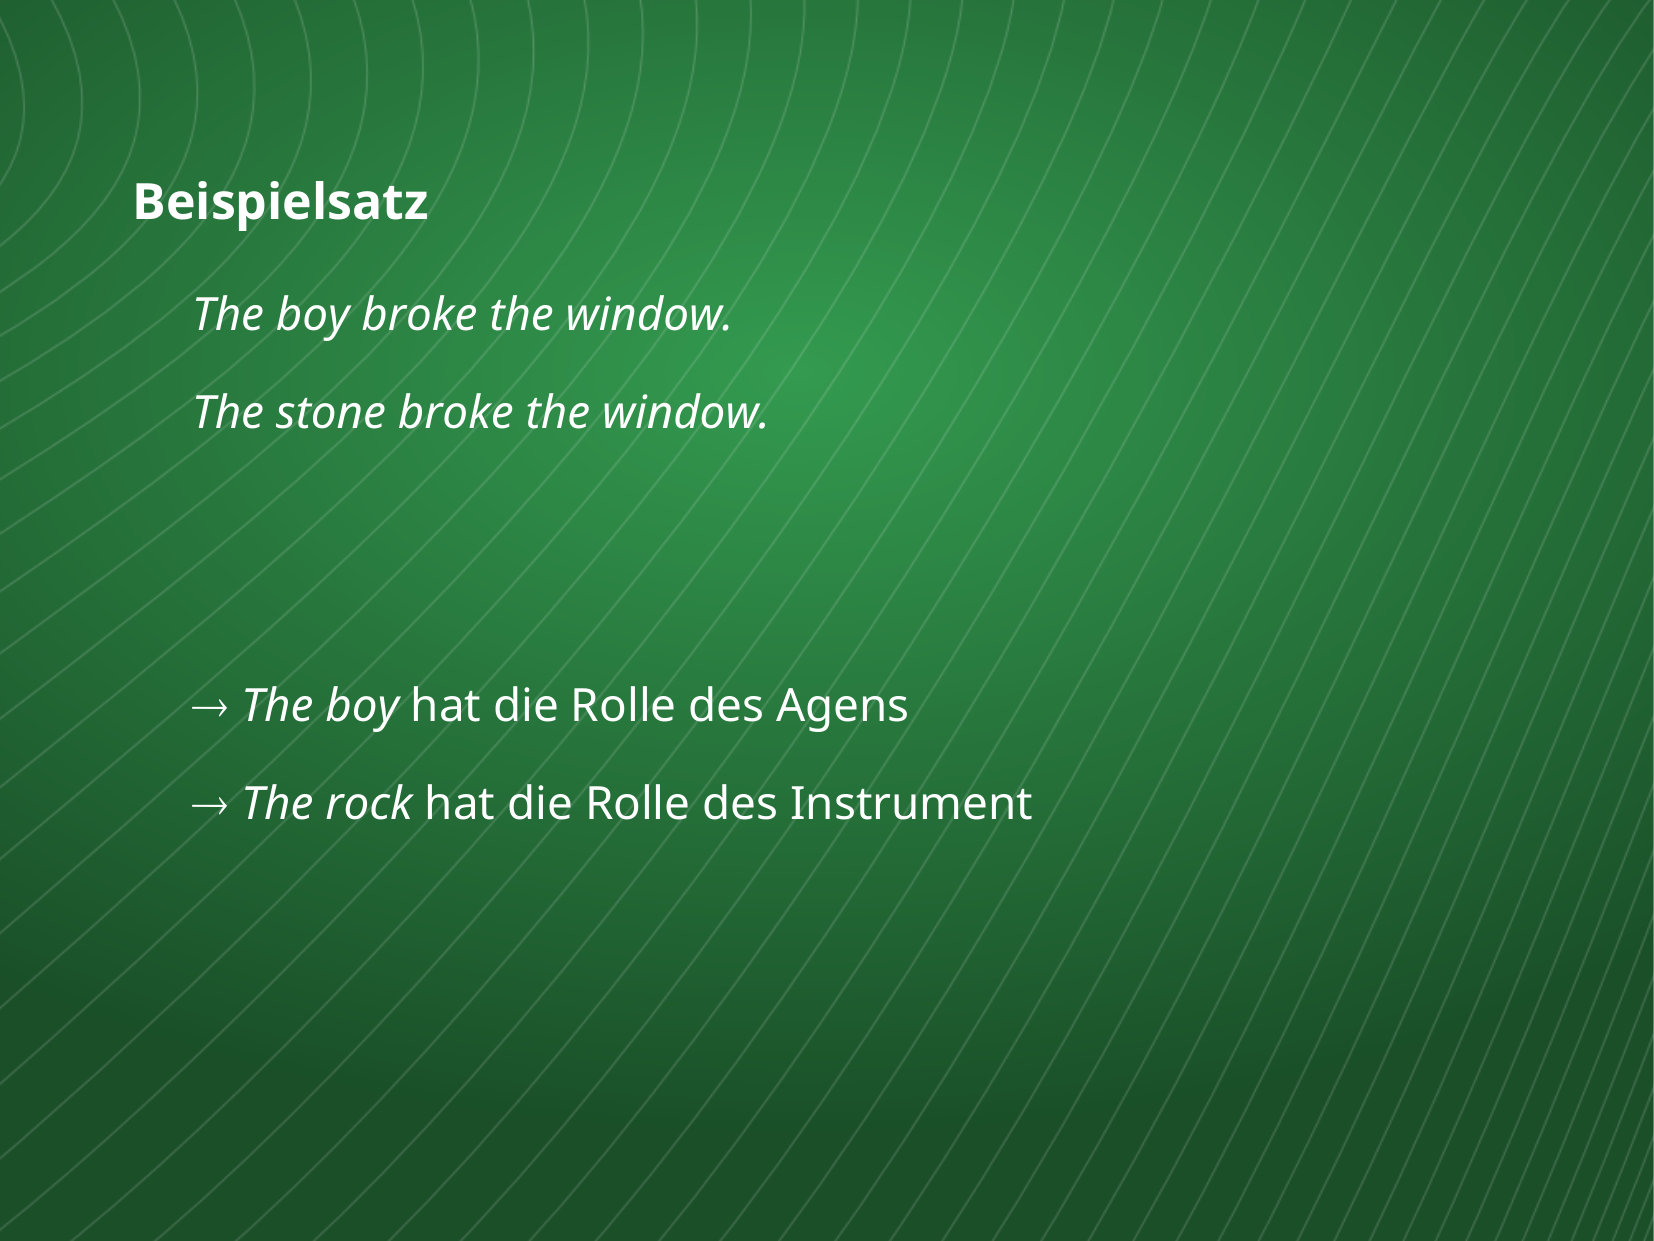

Beispielsatz
The boy broke the window.
The stone broke the window.
 The boy hat die Rolle des Agens
 The rock hat die Rolle des Instrument